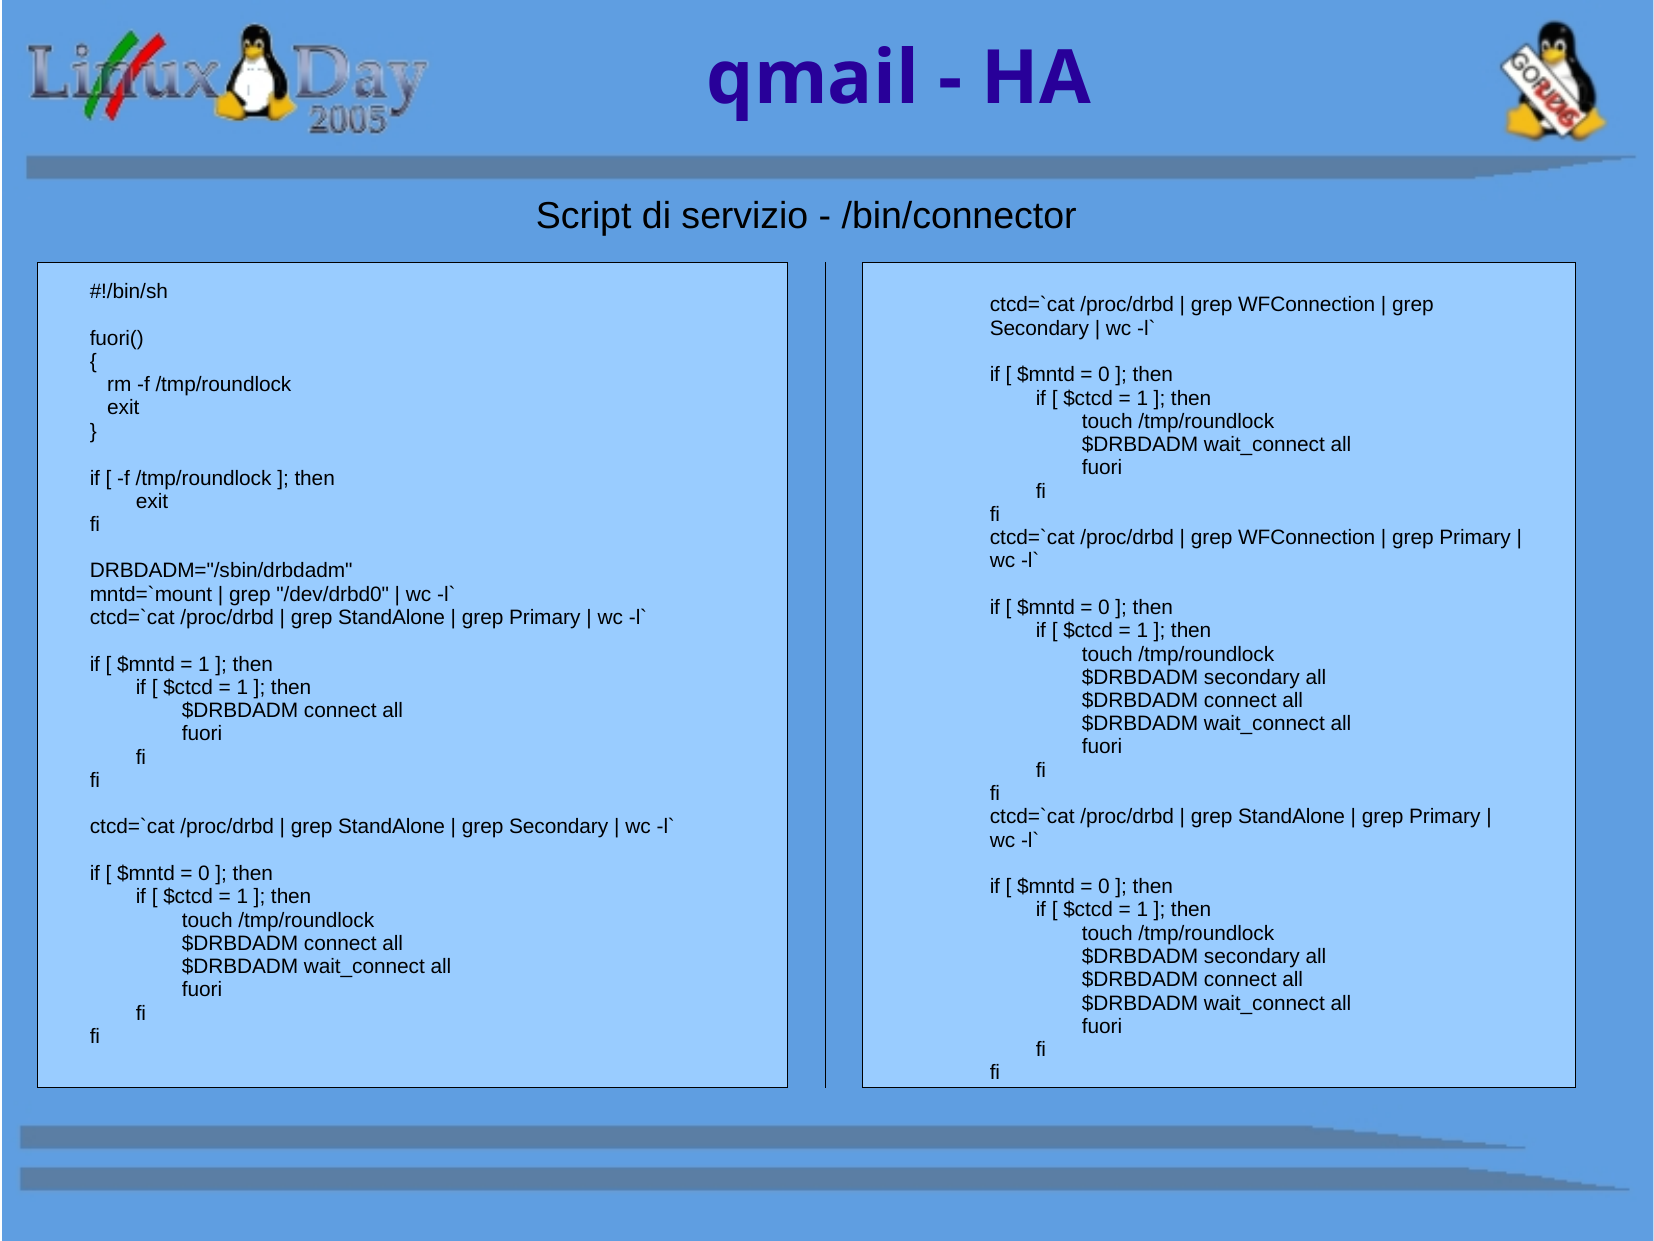

qmail - HA
Script di servizio - /bin/connector
ctcd=`cat /proc/drbd | grep WFConnection | grep Secondary | wc -l`
if [ $mntd = 0 ]; then
 if [ $ctcd = 1 ]; then
 touch /tmp/roundlock
 $DRBDADM wait_connect all
 fuori
 fi
fi
ctcd=`cat /proc/drbd | grep WFConnection | grep Primary | wc -l`
if [ $mntd = 0 ]; then
 if [ $ctcd = 1 ]; then
 touch /tmp/roundlock
 $DRBDADM secondary all
 $DRBDADM connect all
 $DRBDADM wait_connect all
 fuori
 fi
fi
ctcd=`cat /proc/drbd | grep StandAlone | grep Primary | wc -l`
if [ $mntd = 0 ]; then
 if [ $ctcd = 1 ]; then
 touch /tmp/roundlock
 $DRBDADM secondary all
 $DRBDADM connect all
 $DRBDADM wait_connect all
 fuori
 fi
fi
#!/bin/sh
fuori()
{
 rm -f /tmp/roundlock
 exit
}
if [ -f /tmp/roundlock ]; then
 exit
fi
DRBDADM="/sbin/drbdadm"
mntd=`mount | grep "/dev/drbd0" | wc -l`
ctcd=`cat /proc/drbd | grep StandAlone | grep Primary | wc -l`
if [ $mntd = 1 ]; then
 if [ $ctcd = 1 ]; then
 $DRBDADM connect all
 fuori
 fi
fi
ctcd=`cat /proc/drbd | grep StandAlone | grep Secondary | wc -l`
if [ $mntd = 0 ]; then
 if [ $ctcd = 1 ]; then
 touch /tmp/roundlock
 $DRBDADM connect all
 $DRBDADM wait_connect all
 fuori
 fi
fi